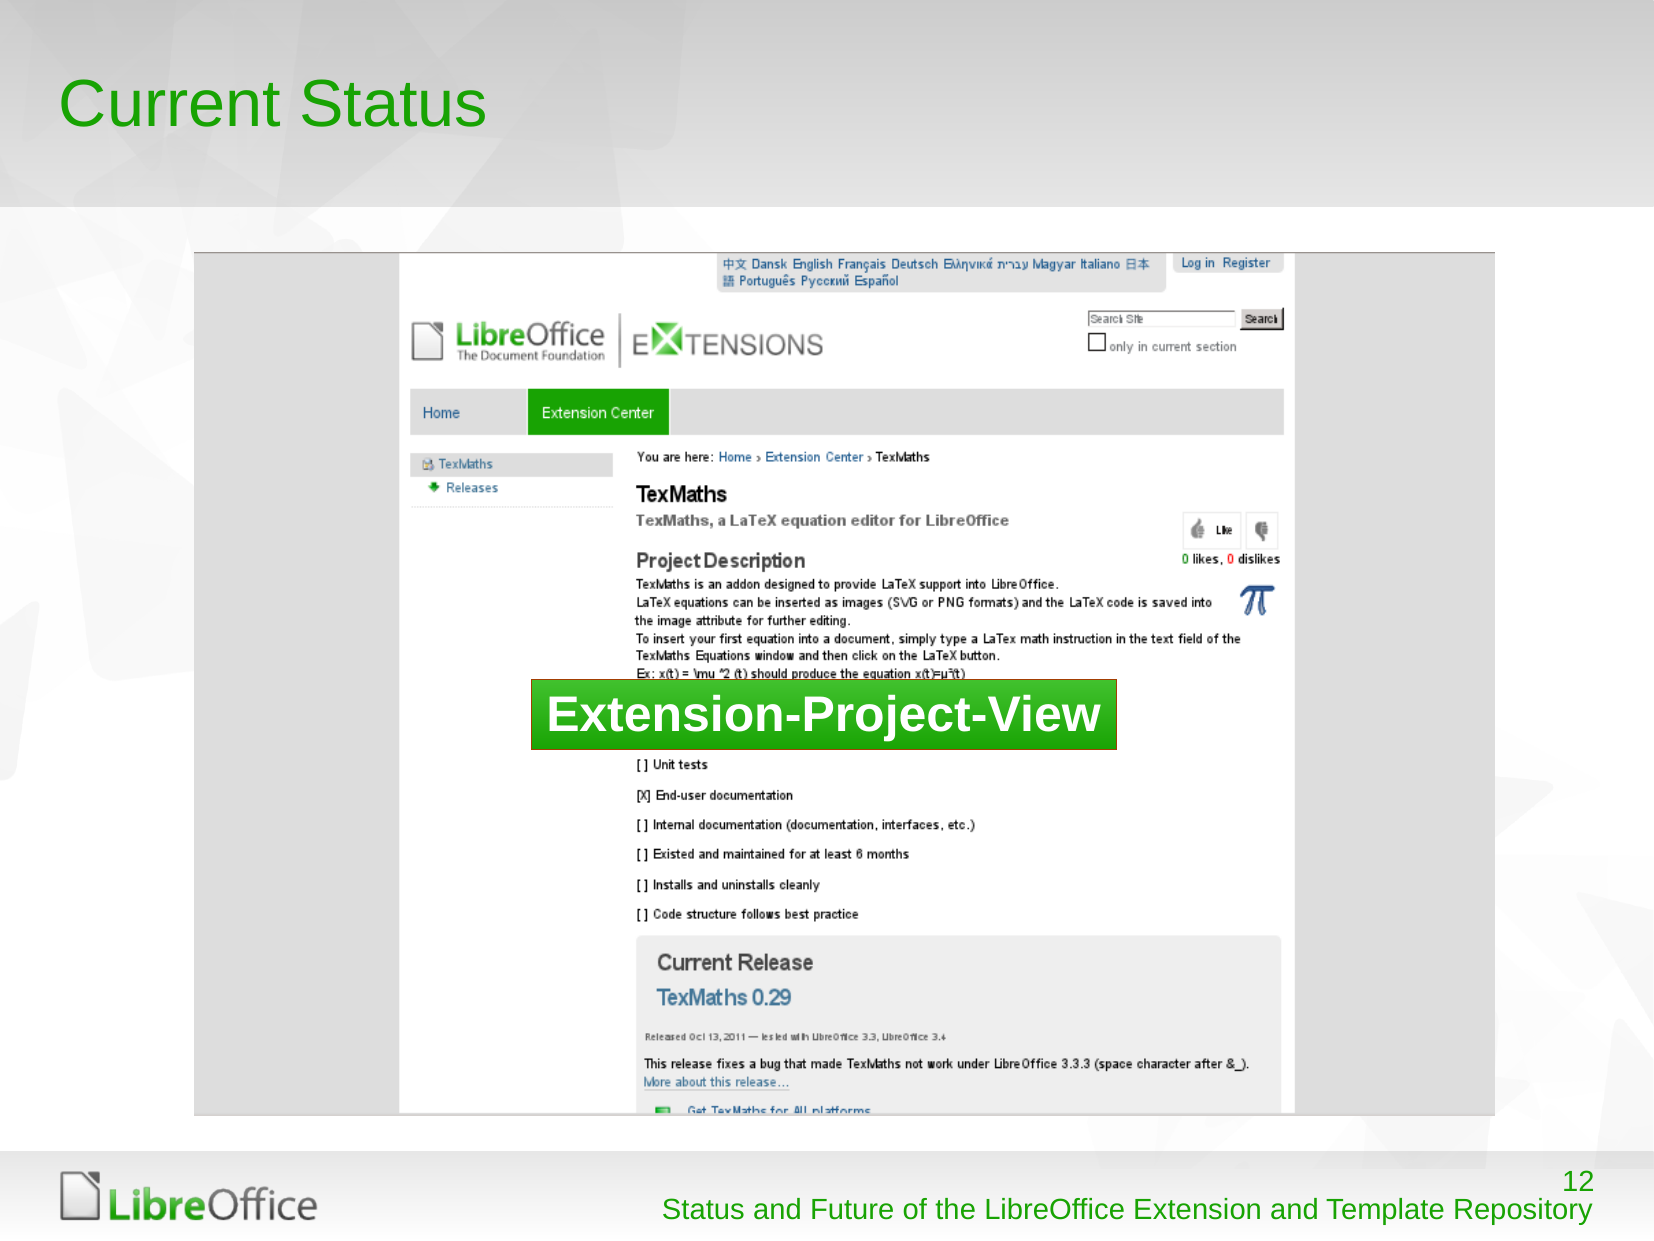

# Current Status
Extension-Project-View
12
Status and Future of the LibreOffice Extension and Template Repository